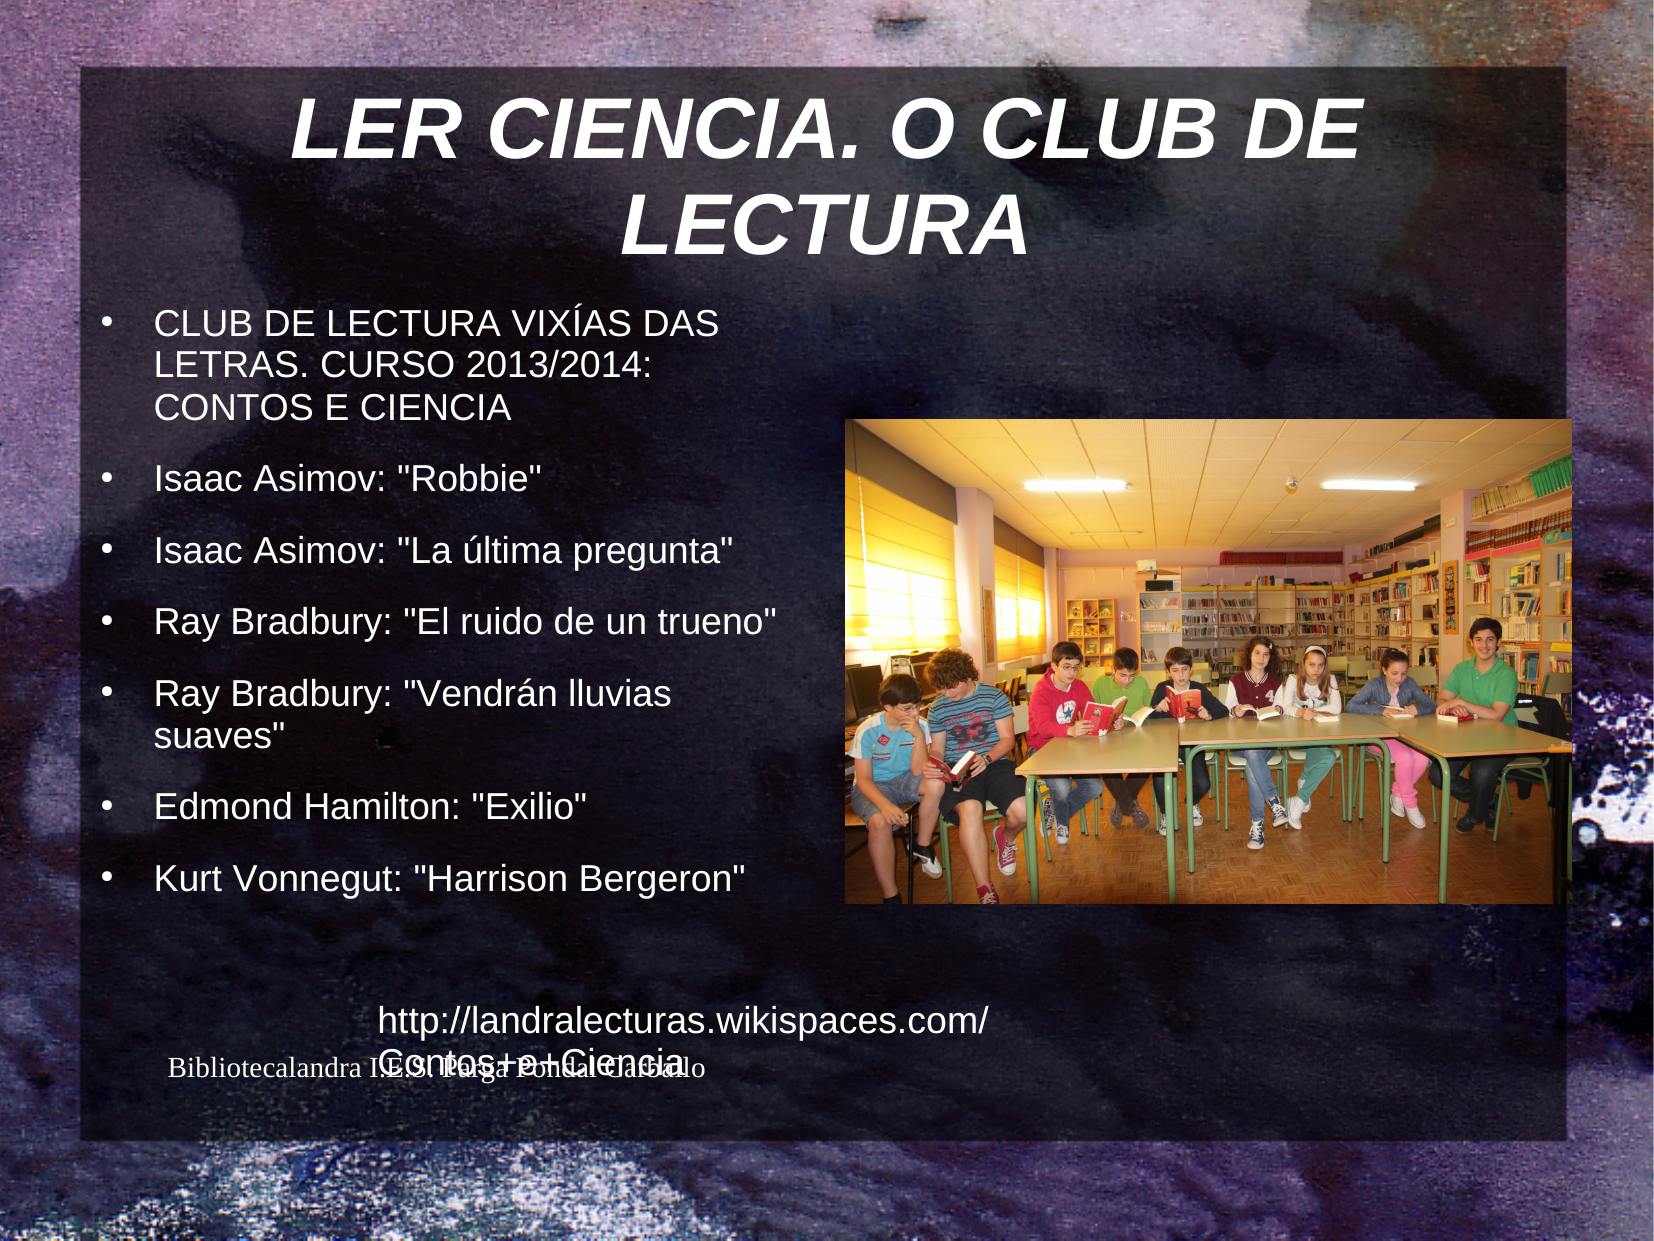

# LER CIENCIA. O CLUB DE LECTURA
CLUB DE LECTURA VIXÍAS DAS LETRAS. CURSO 2013/2014: CONTOS E CIENCIA
Isaac Asimov: "Robbie"
Isaac Asimov: "La última pregunta"
Ray Bradbury: "El ruido de un trueno"
Ray Bradbury: "Vendrán lluvias suaves"
Edmond Hamilton: "Exilio"
Kurt Vonnegut: "Harrison Bergeron"
http://landralecturas.wikispaces.com/Contos+e+Ciencia
Bibliotecalandra I.E.S. Parga Pondal Carballo